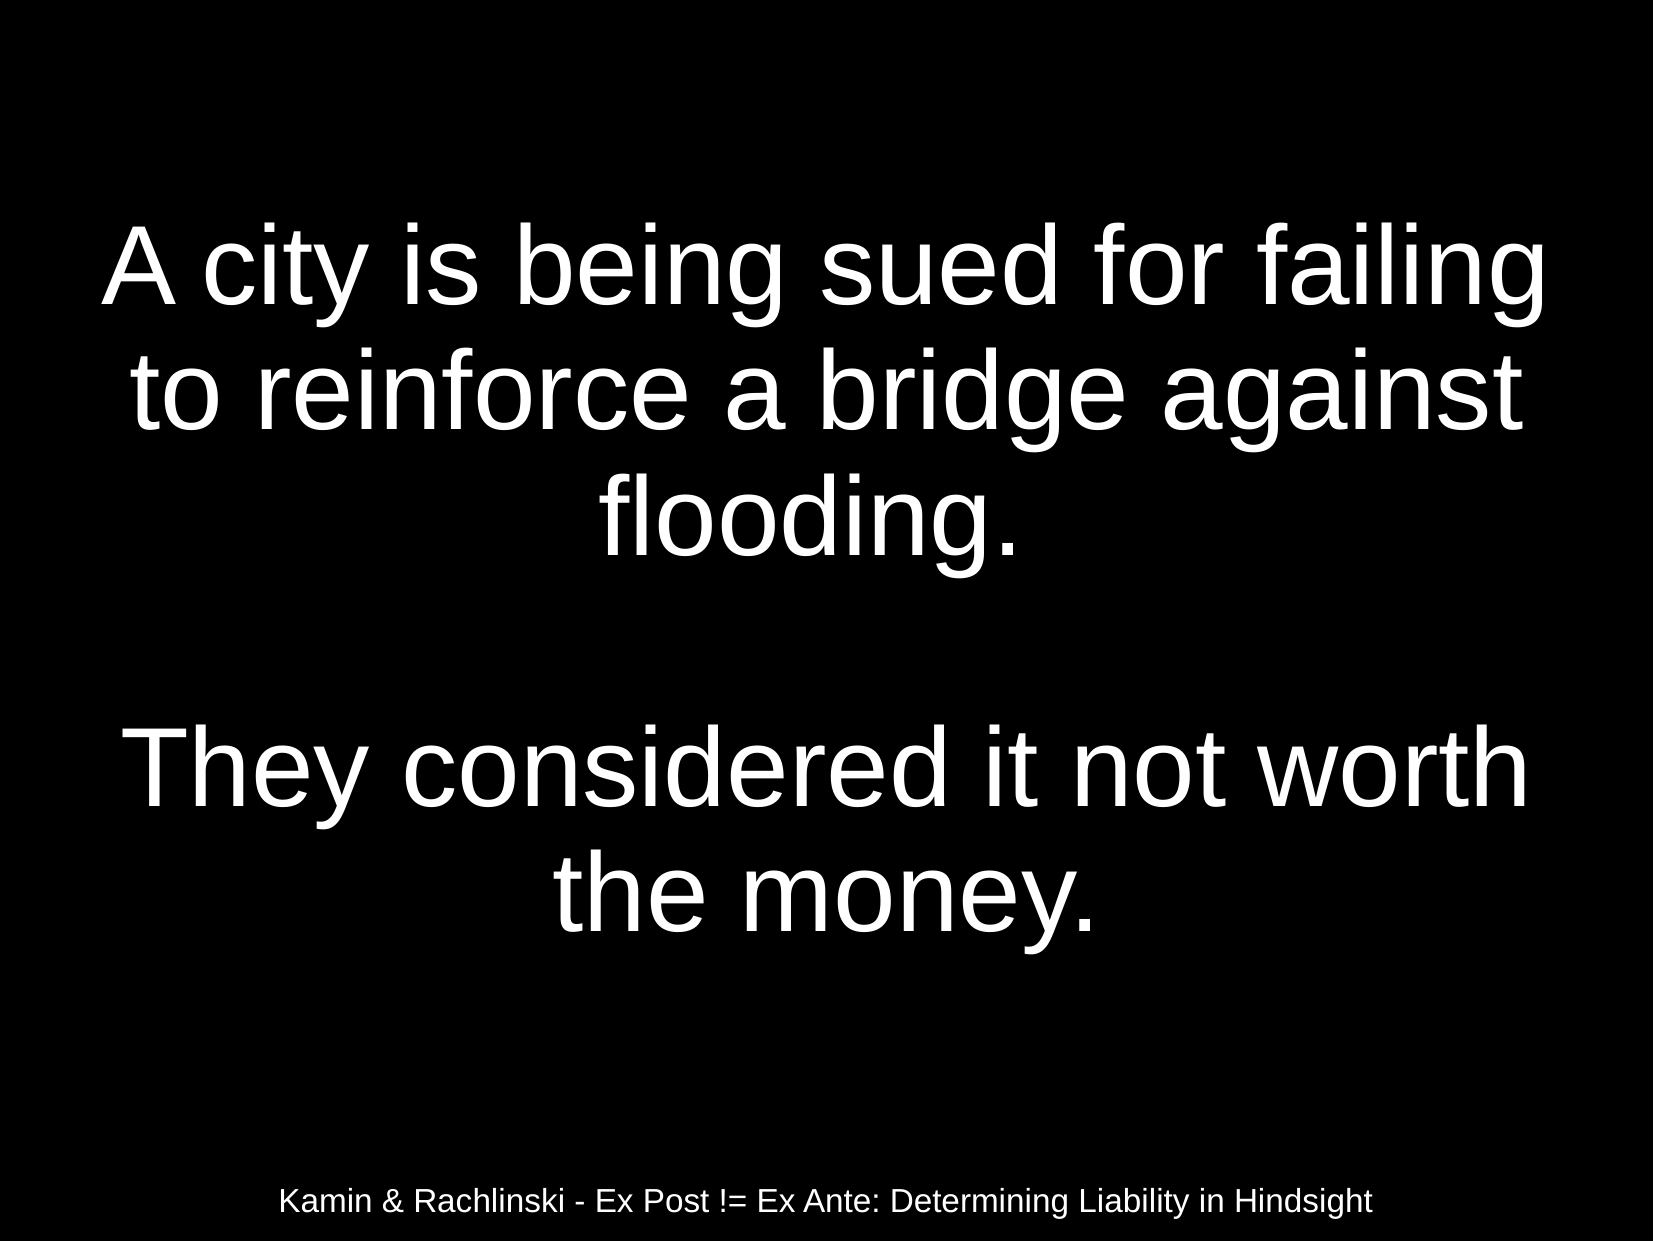

# A city is being sued for failing to reinforce a bridge against flooding.
They considered it not worth the money.
Kamin & Rachlinski - Ex Post != Ex Ante: Determining Liability in Hindsight